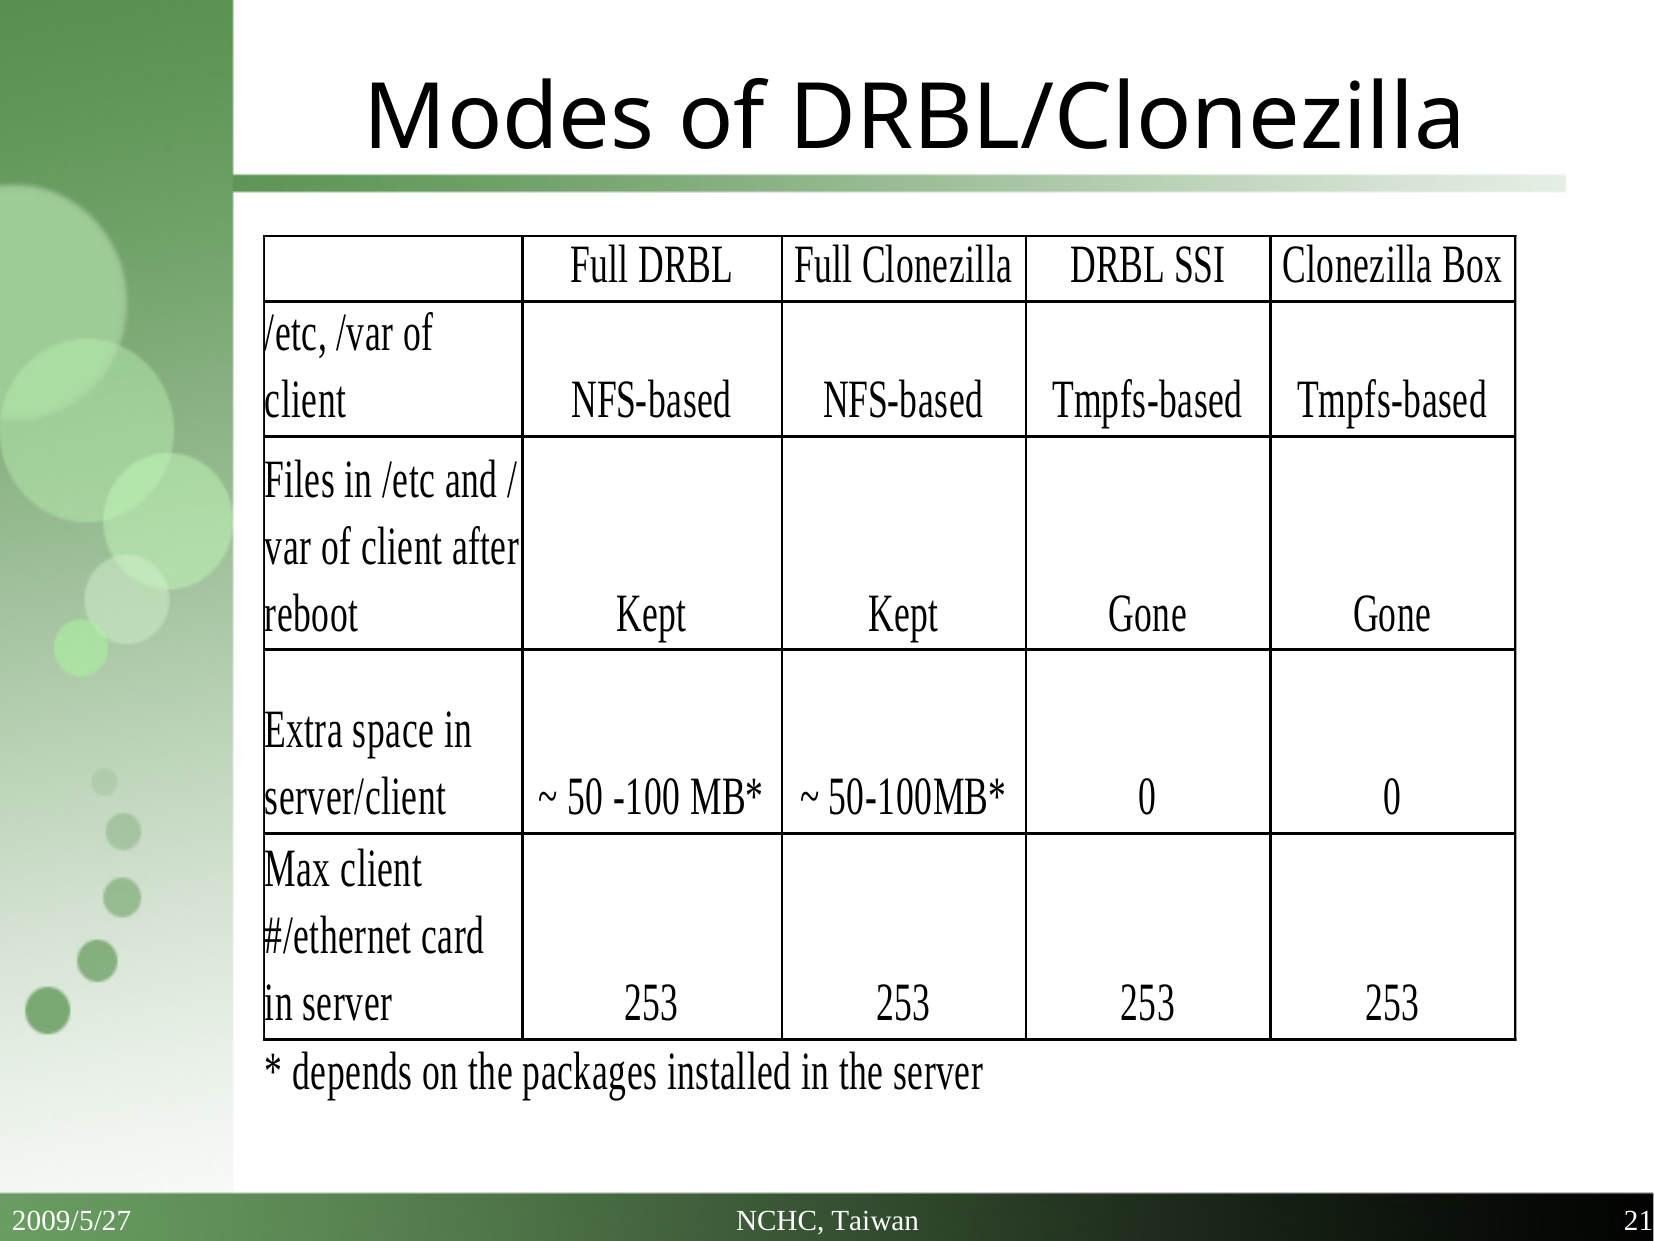

# Modes of DRBL/Clonezilla
2009/5/27
NCHC, Taiwan
21